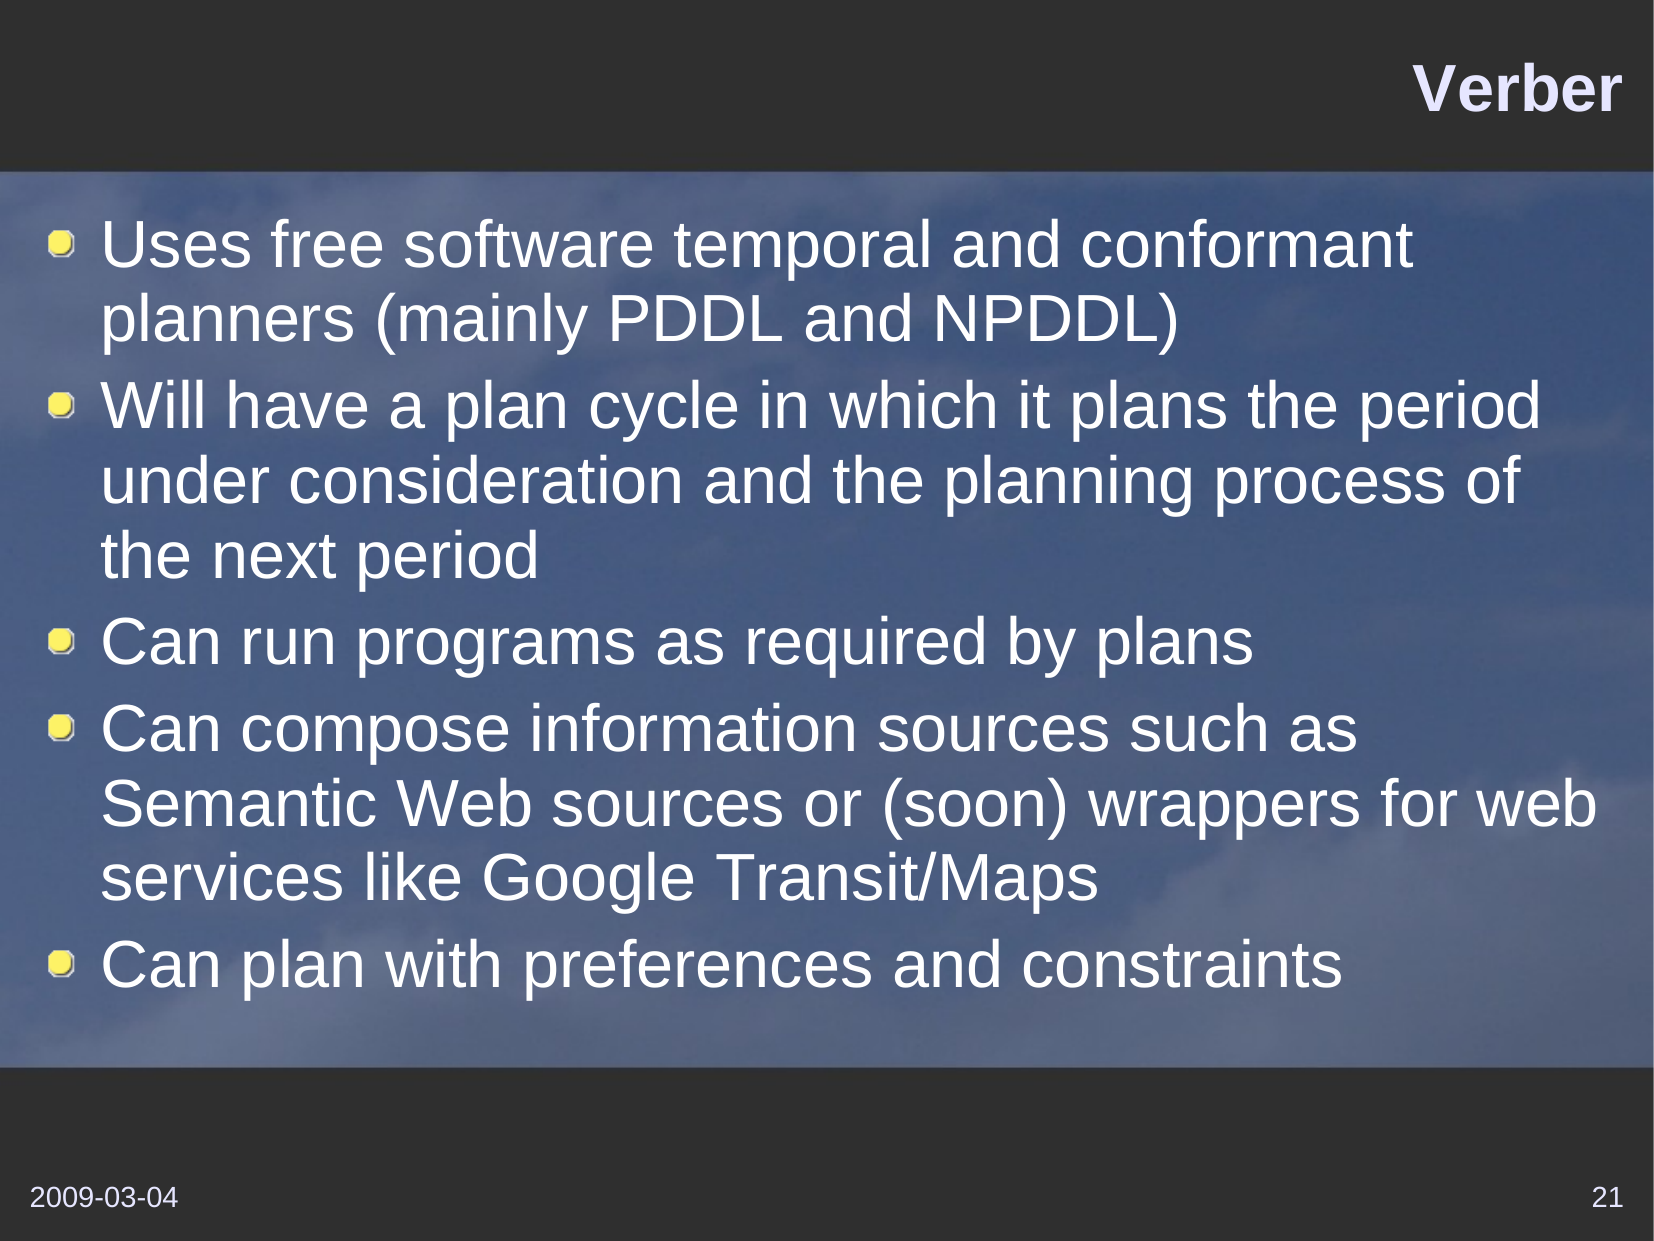

# Verber
Uses free software temporal and conformant planners (mainly PDDL and NPDDL)
Will have a plan cycle in which it plans the period under consideration and the planning process of the next period
Can run programs as required by plans
Can compose information sources such as Semantic Web sources or (soon) wrappers for web services like Google Transit/Maps
Can plan with preferences and constraints
2009-03-04
21